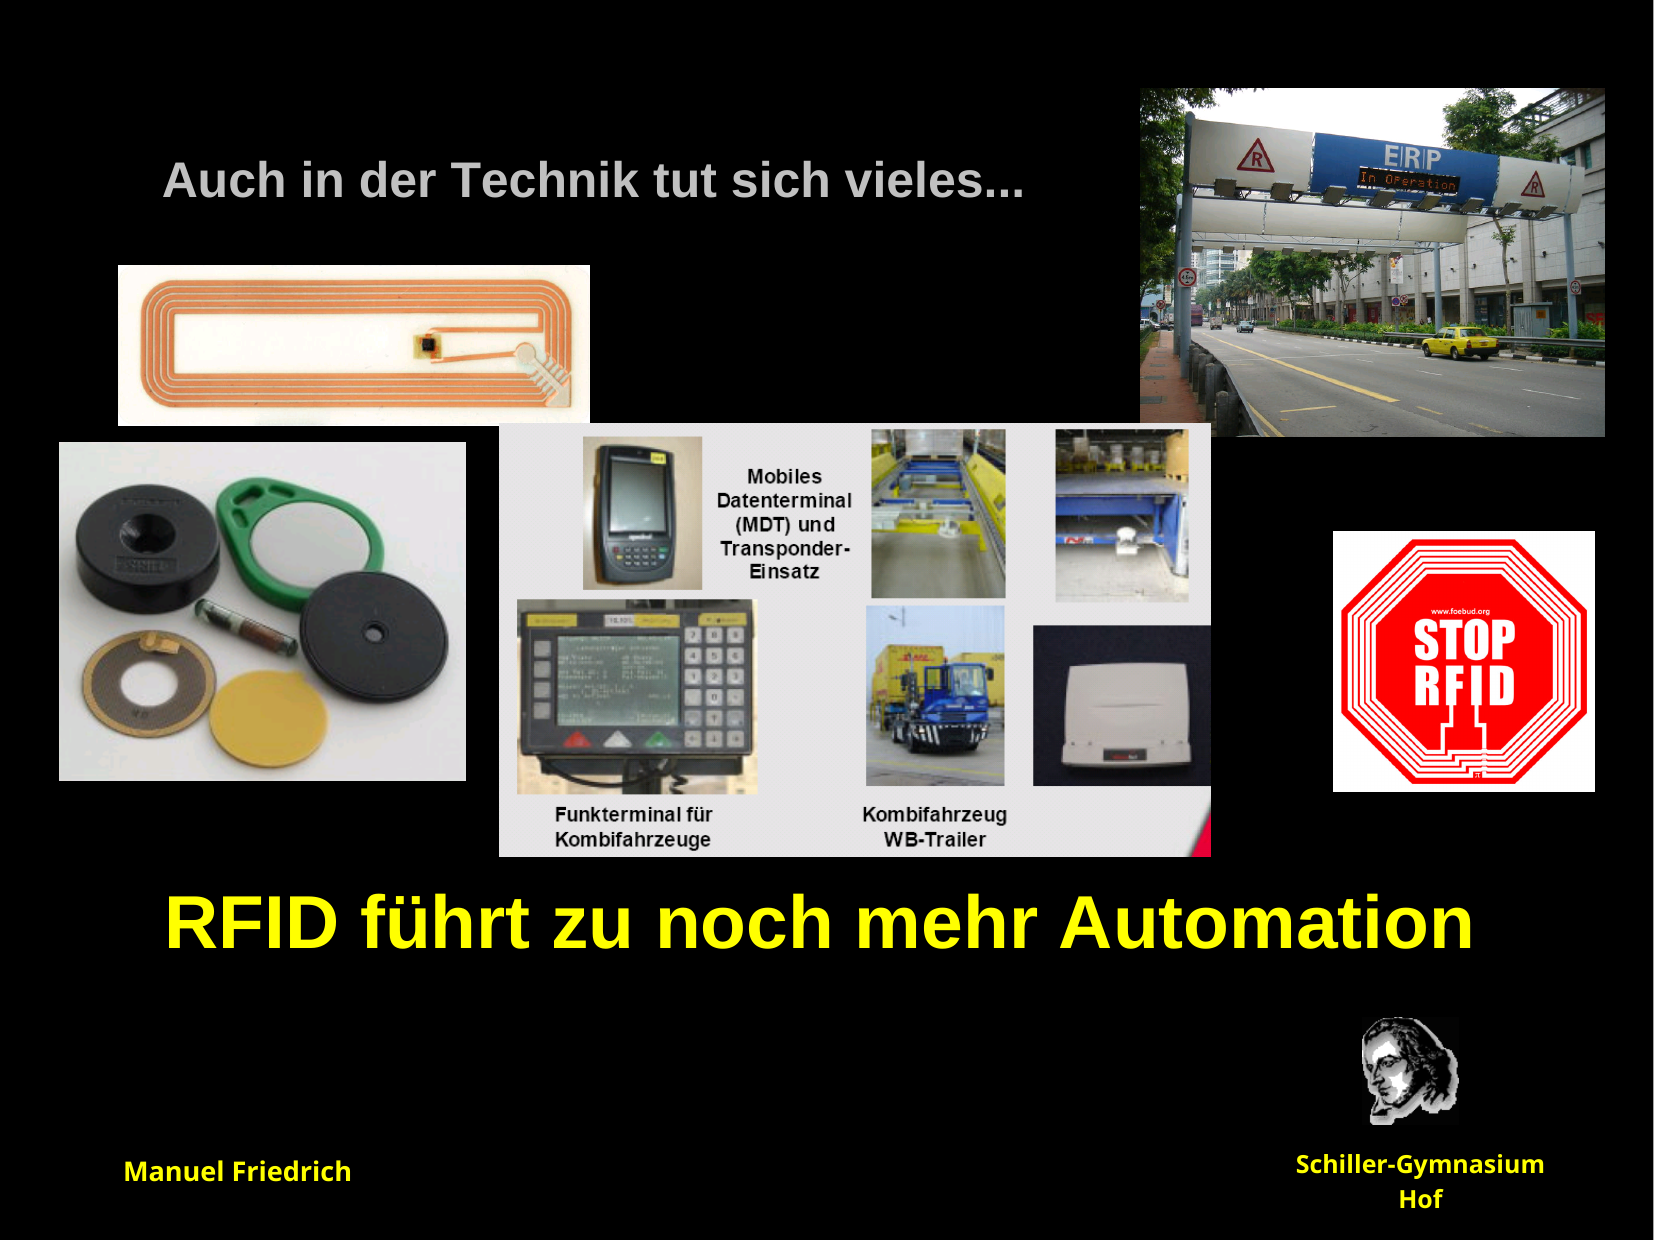

Auch in der Technik tut sich vieles...
RFID führt zu noch mehr Automation
Schiller-Gymnasium
Hof
Manuel Friedrich